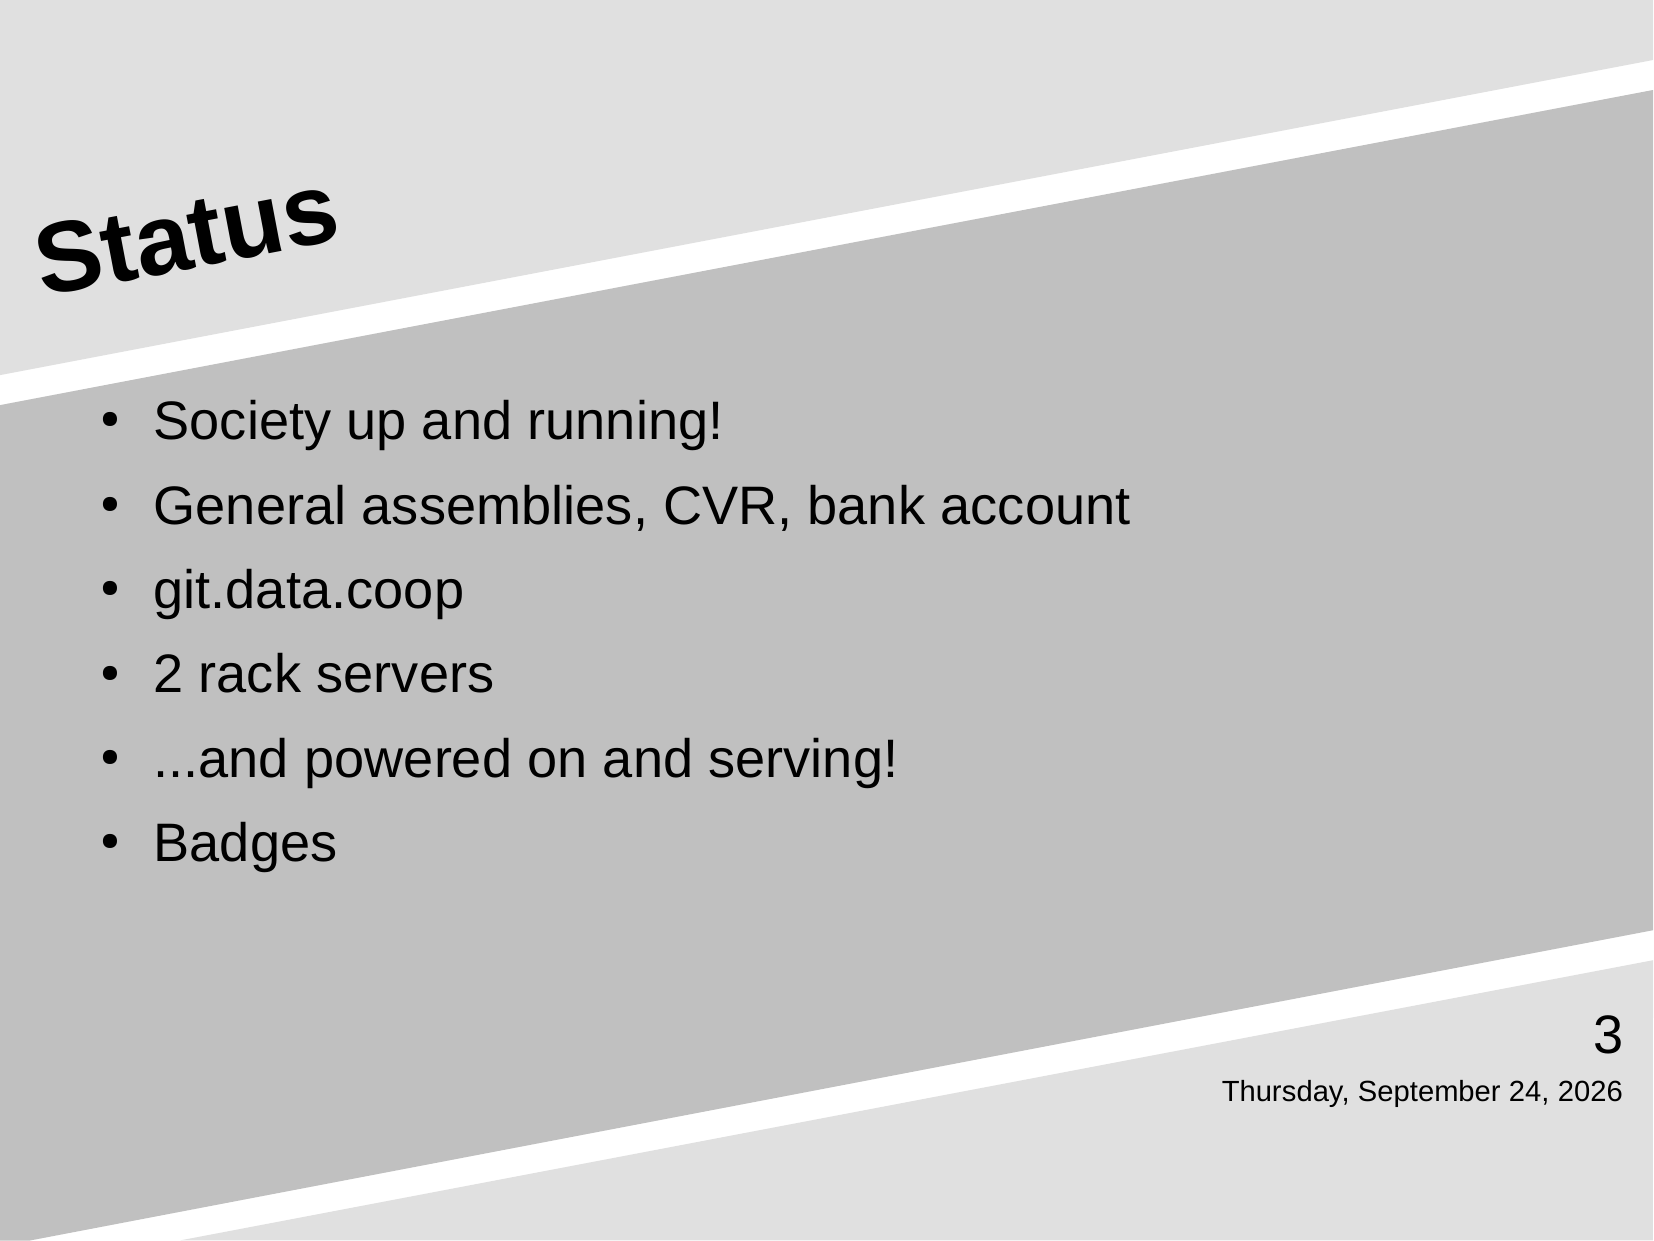

# Status
Society up and running!
General assemblies, CVR, bank account
git.data.coop
2 rack servers
...and powered on and serving!
Badges
3